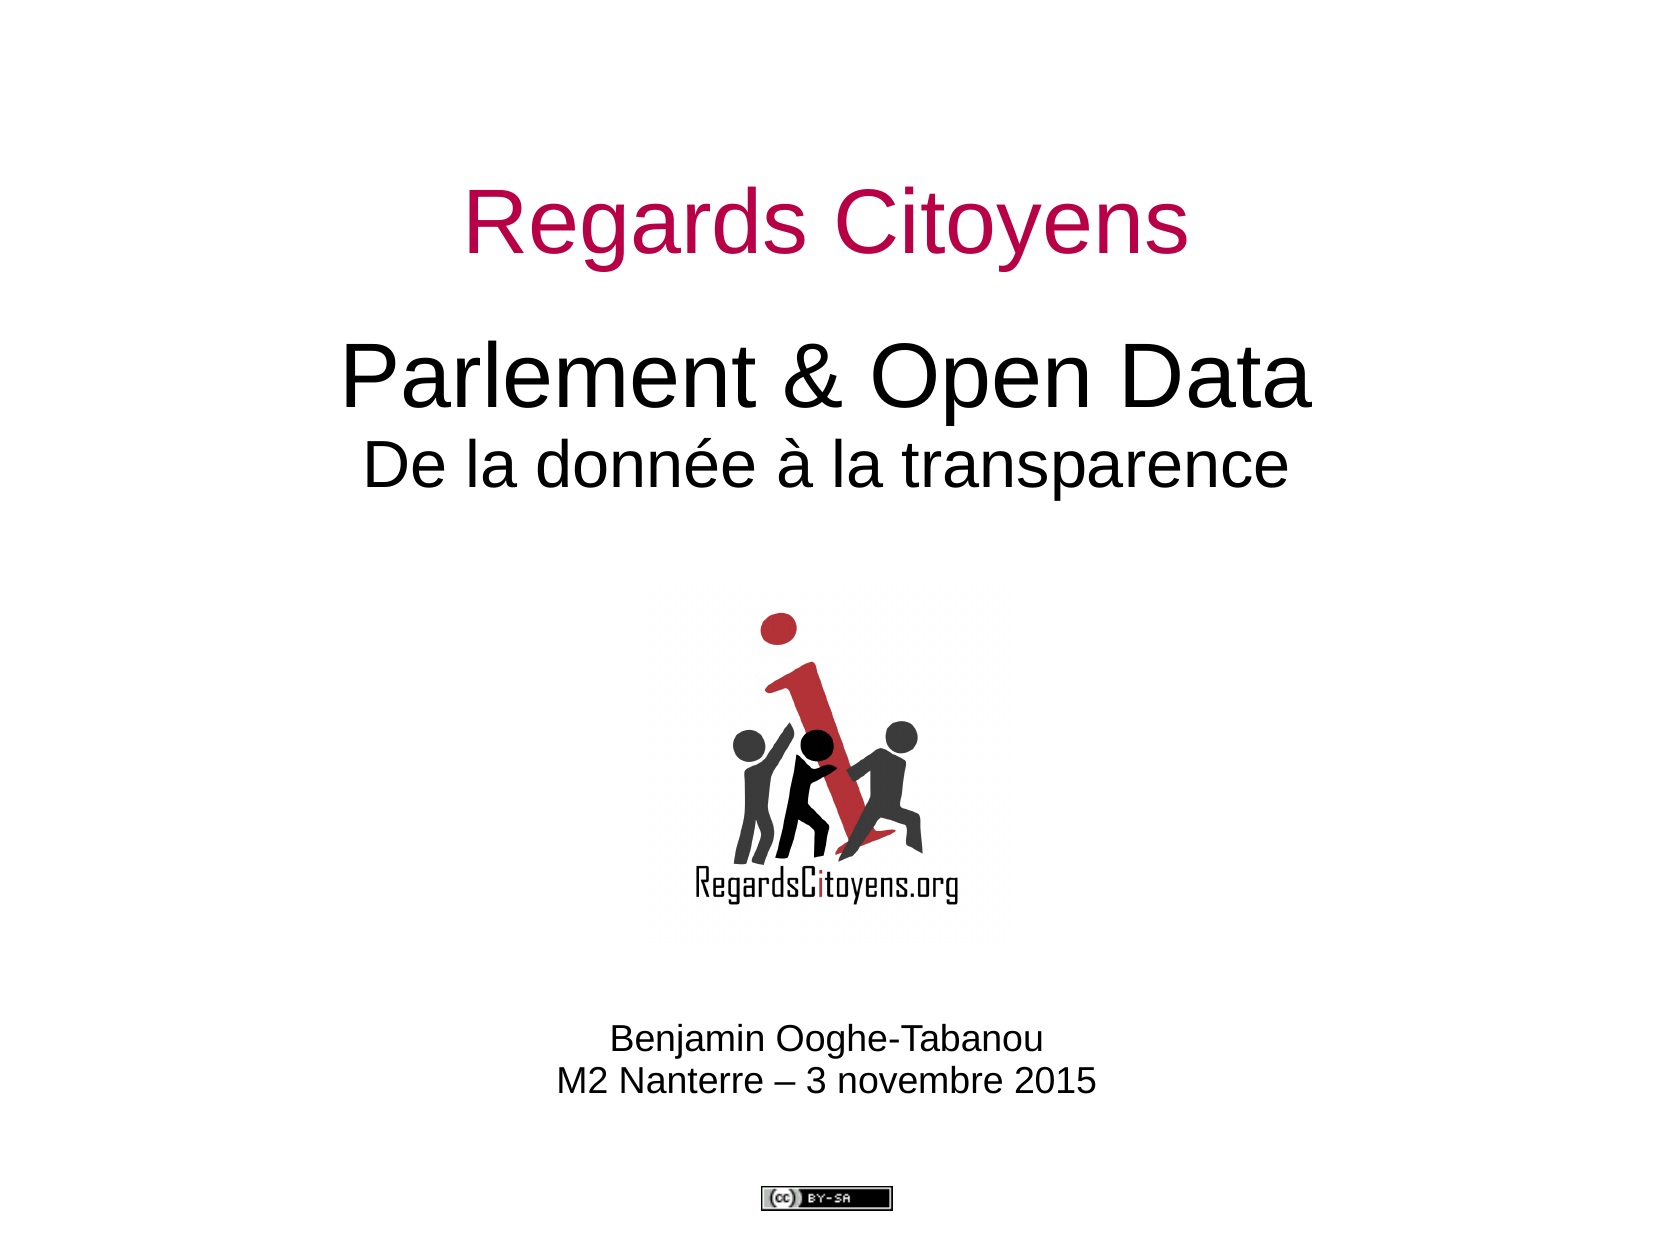

# Regards Citoyens Parlement & Open Data De la donnée à la transparence
Benjamin Ooghe-Tabanou
M2 Nanterre – 3 novembre 2015